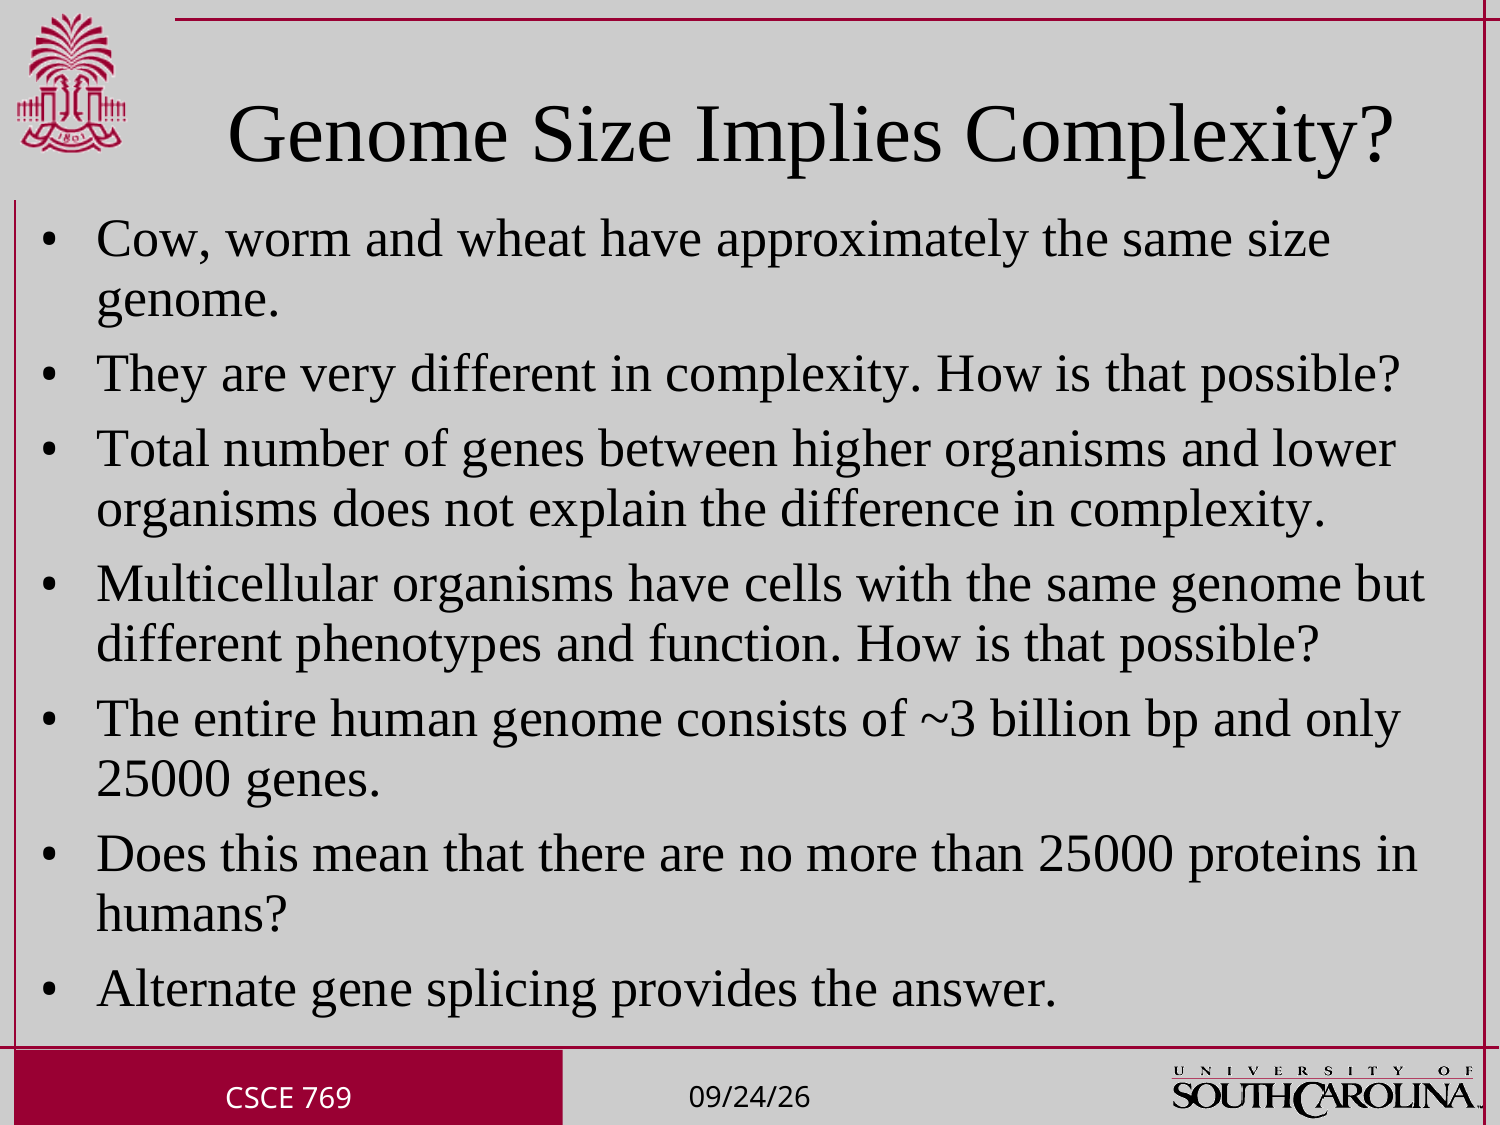

# Genome Size Implies Complexity?
Cow, worm and wheat have approximately the same size genome.
They are very different in complexity. How is that possible?
Total number of genes between higher organisms and lower organisms does not explain the difference in complexity.
Multicellular organisms have cells with the same genome but different phenotypes and function. How is that possible?
The entire human genome consists of ~3 billion bp and only 25000 genes.
Does this mean that there are no more than 25000 proteins in humans?
Alternate gene splicing provides the answer.